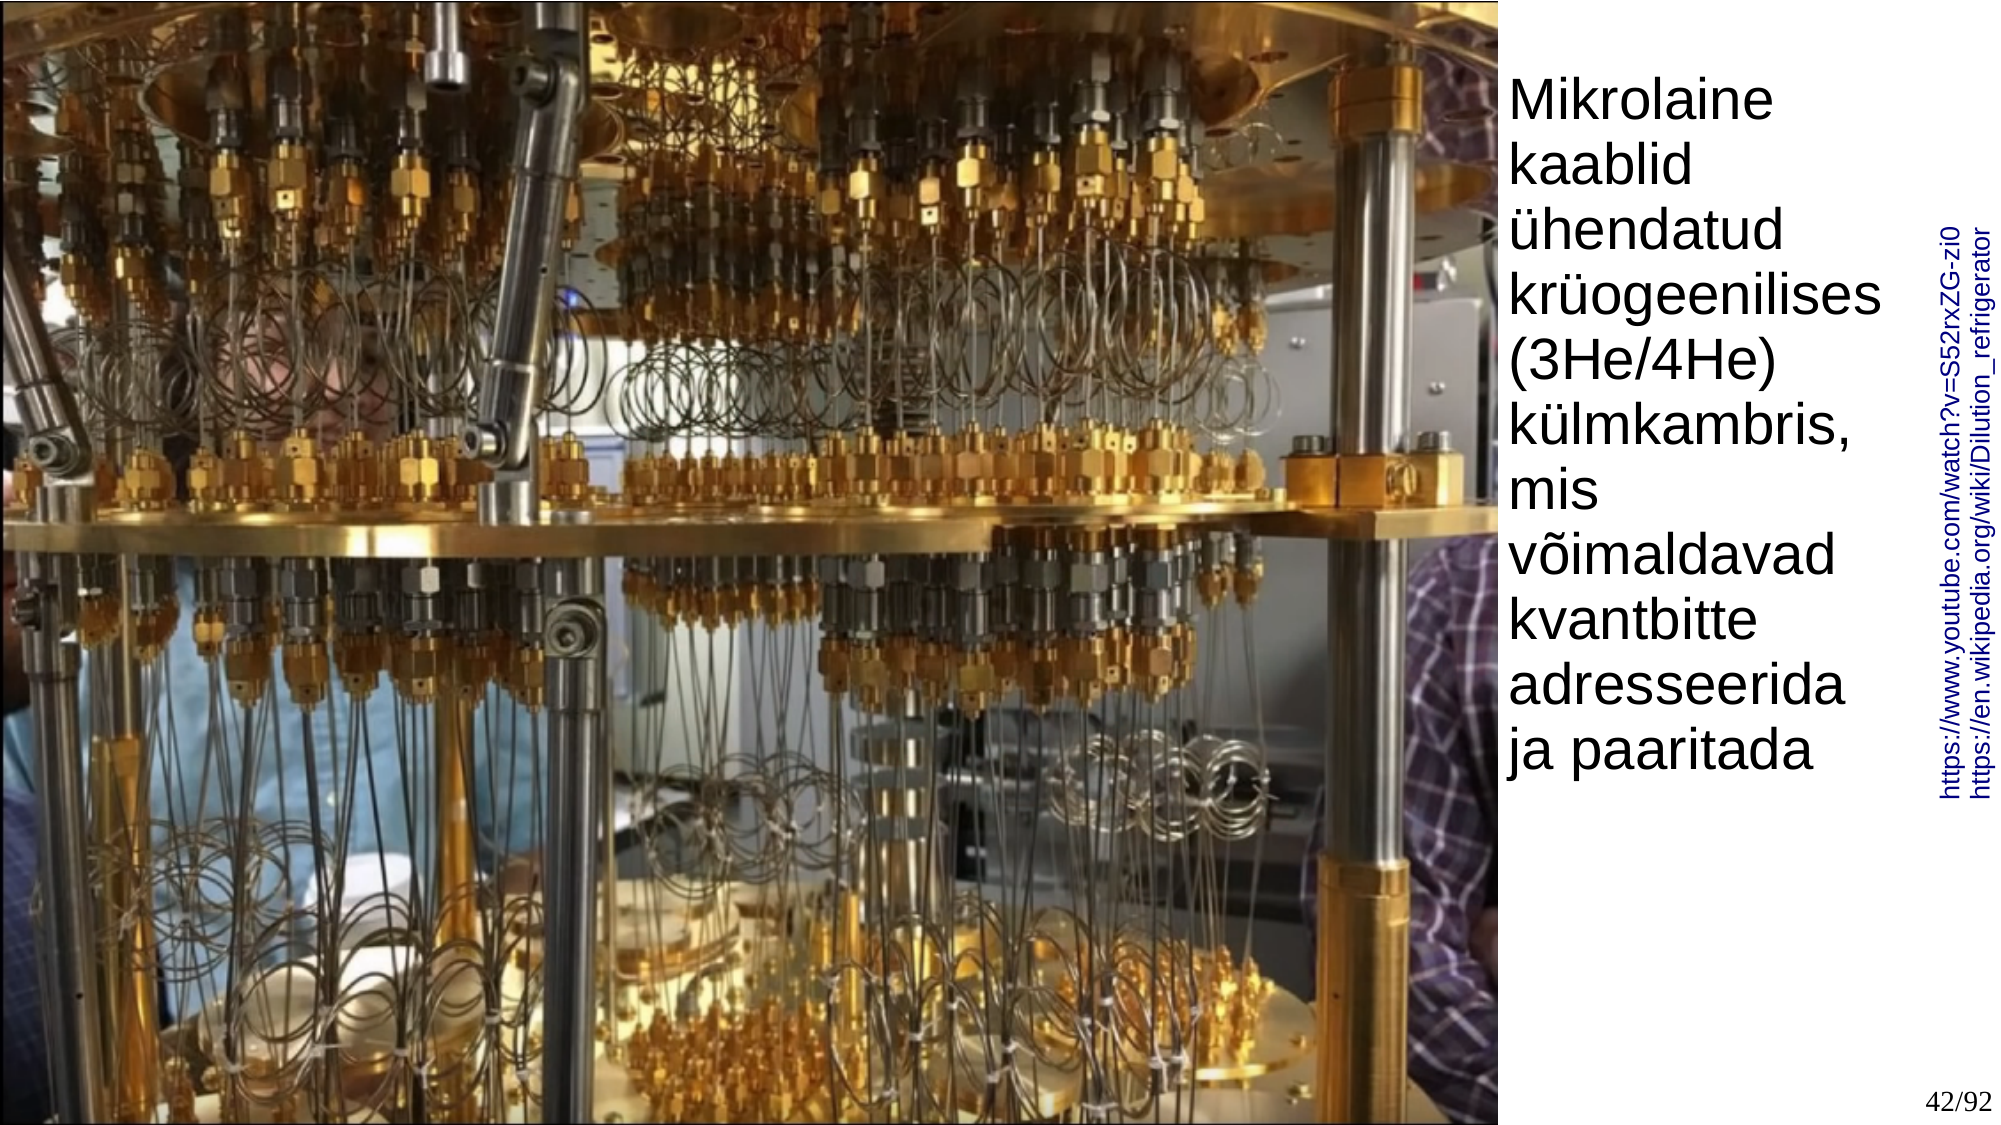

Mikrolaine kaablid ühendatud krüogeenilises (3He/4He) külmkambris, mis võimaldavad kvantbitte adresseerida ja paaritada
https://www.youtube.com/watch?v=S52rxZG-zi0
https://en.wikipedia.org/wiki/Dilution_refrigerator
42